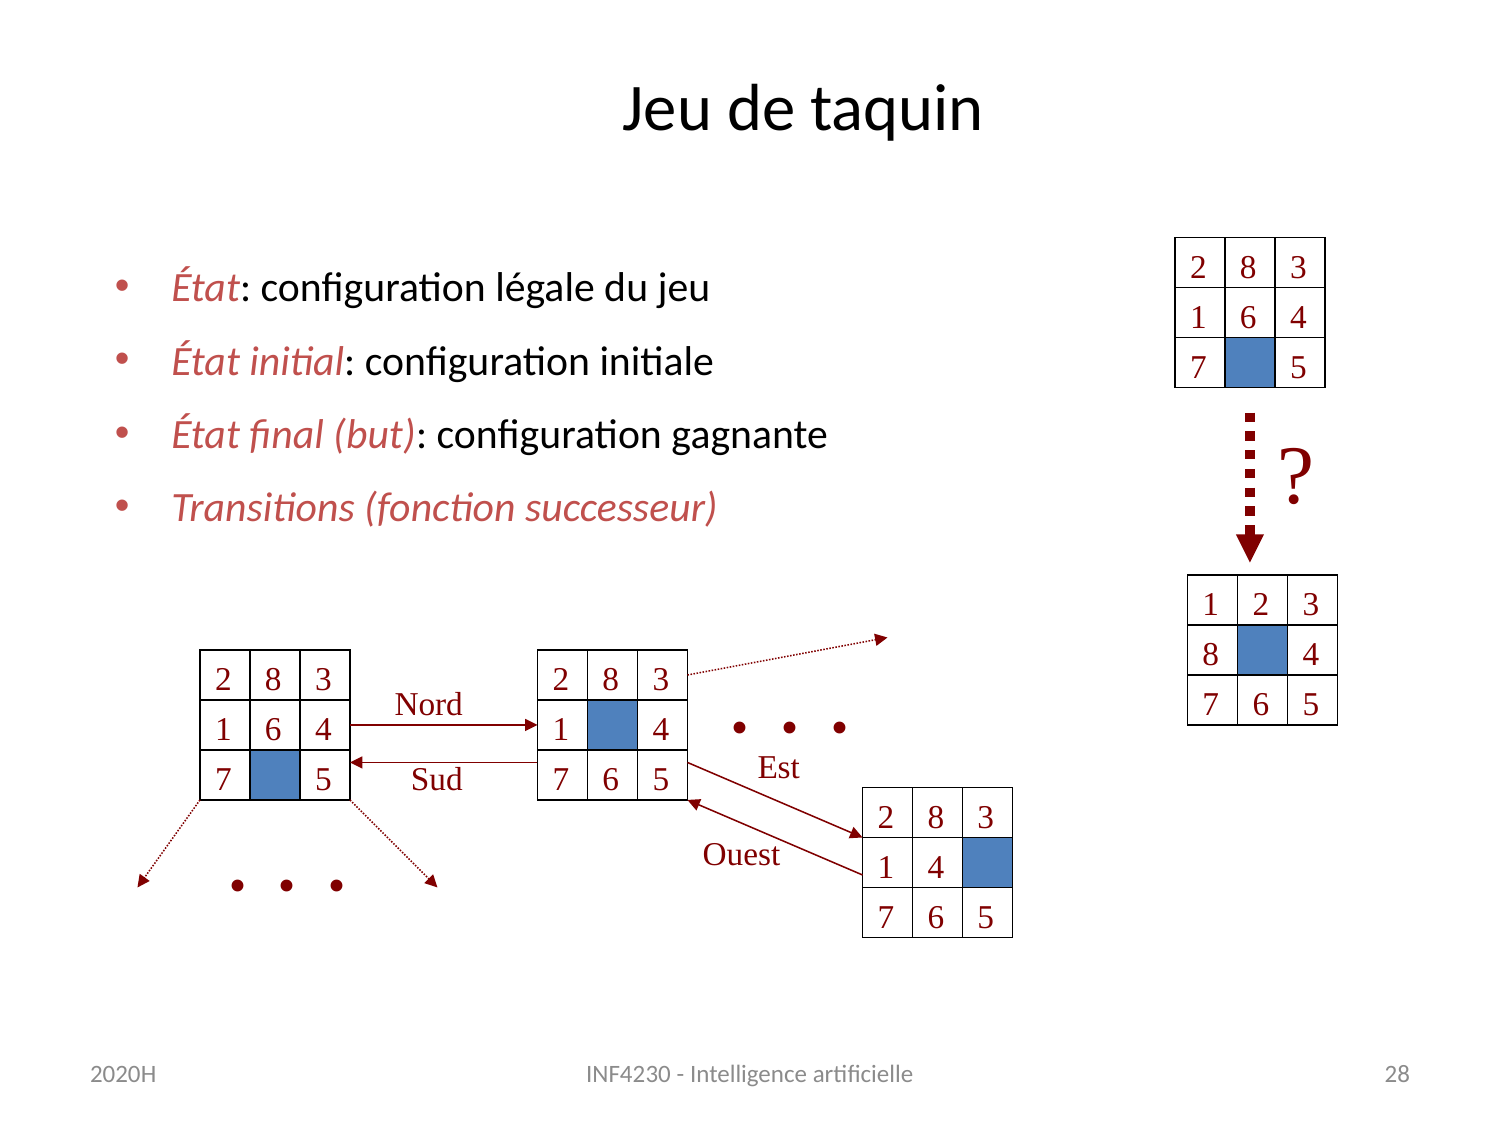

# Jeu de taquin
2
8
3
1
6
4
7
5
État: configuration légale du jeu
État initial: configuration initiale
État final (but): configuration gagnante
Transitions (fonction successeur)
?
1
2
3
8
4
7
6
5
. . .
2
8
3
1
6
4
7
5
2
8
3
1
4
7
6
5
Nord
Est
Sud
. . .
2
8
3
Ouest
1
4
7
6
5
2020H
INF4230 - Intelligence artificielle